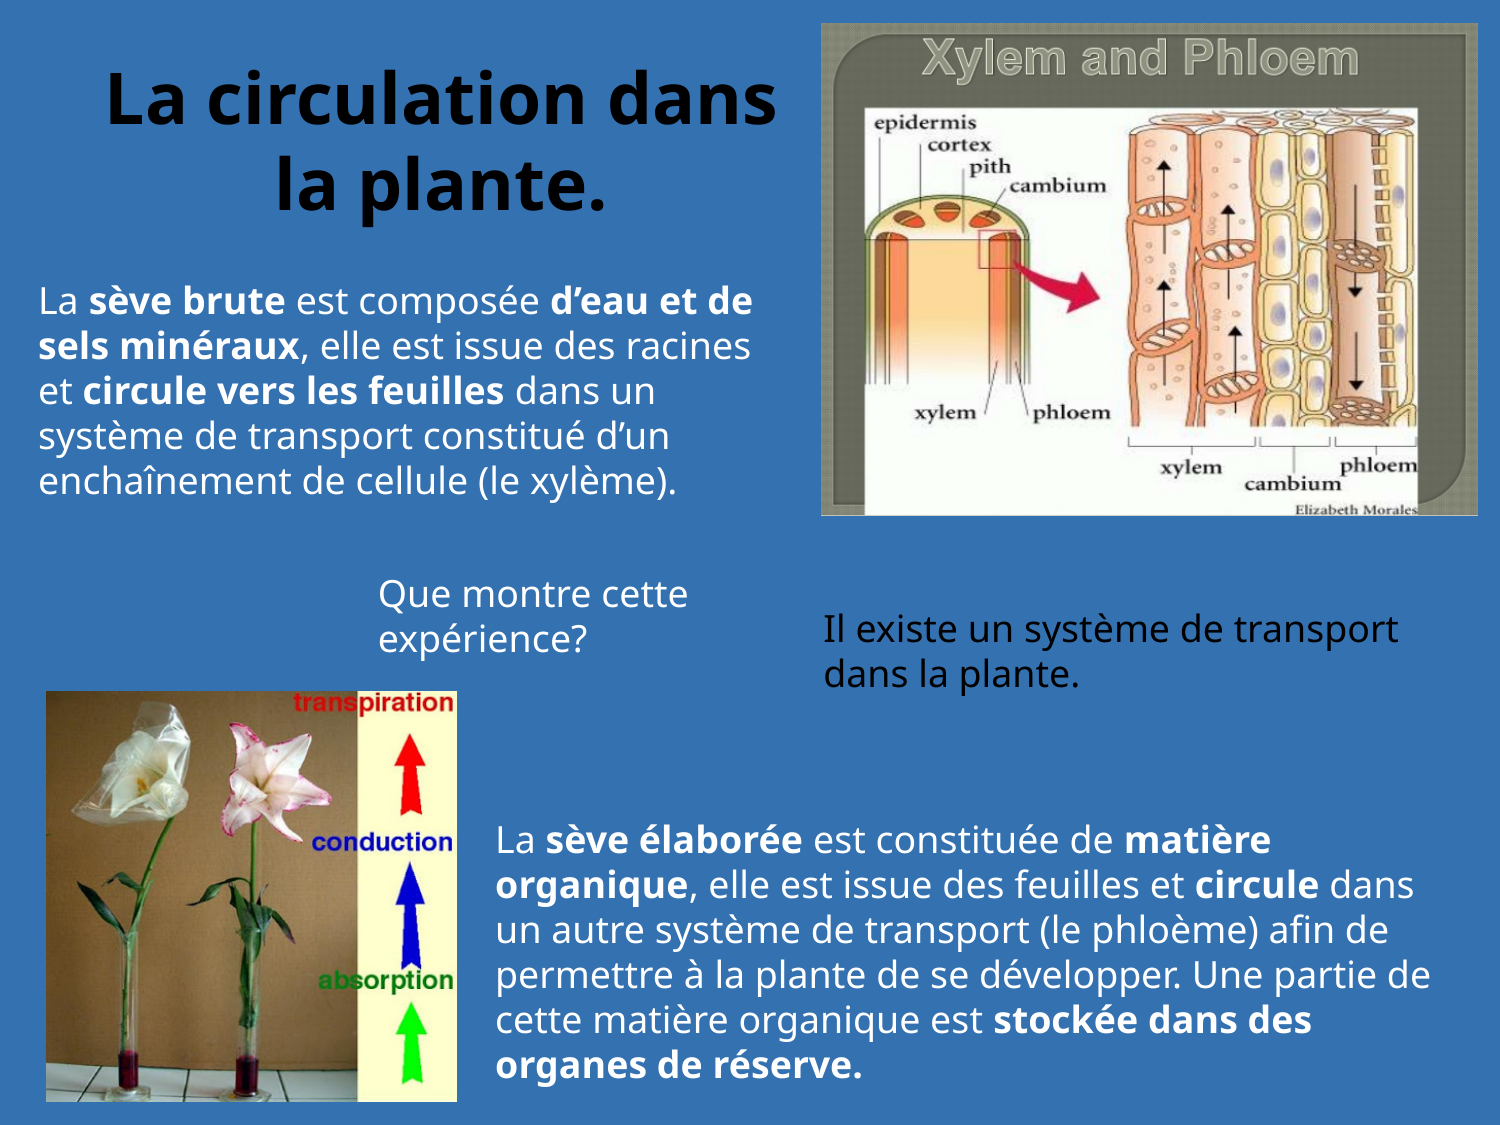

La circulation dans la plante.
La sève brute est composée d’eau et de sels minéraux, elle est issue des racines et circule vers les feuilles dans un système de transport constitué d’un enchaînement de cellule (le xylème).
Que montre cette expérience?
Il existe un système de transport dans la plante.
La sève élaborée est constituée de matière organique, elle est issue des feuilles et circule dans un autre système de transport (le phloème) afin de permettre à la plante de se développer. Une partie de cette matière organique est stockée dans des organes de réserve.